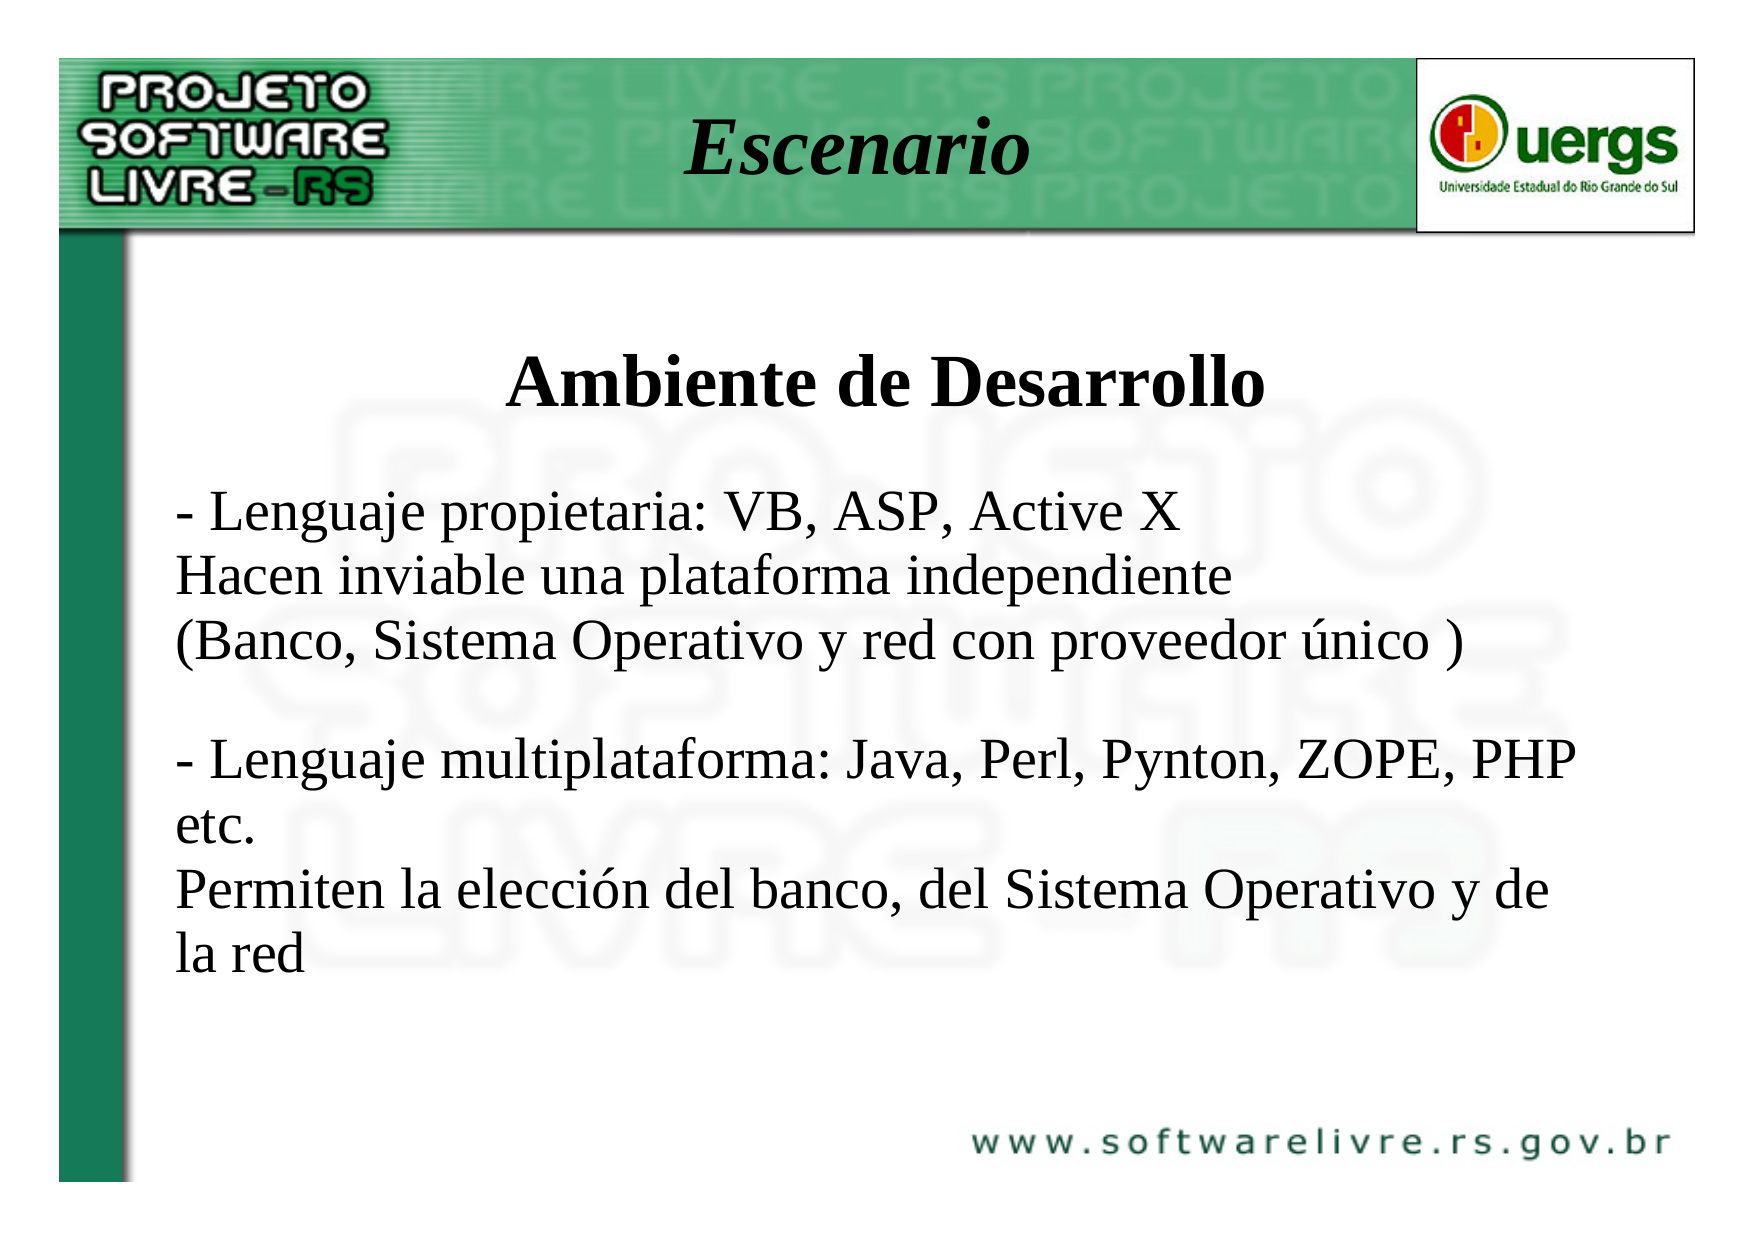

Escenario
Ambiente de Desarrollo
- Lenguaje propietaria: VB, ASP, Active X
Hacen inviable una plataforma independiente
(Banco, Sistema Operativo y red con proveedor único )
- Lenguaje multiplataforma: Java, Perl, Pynton, ZOPE, PHP etc.
Permiten la elección del banco, del Sistema Operativo y de la red